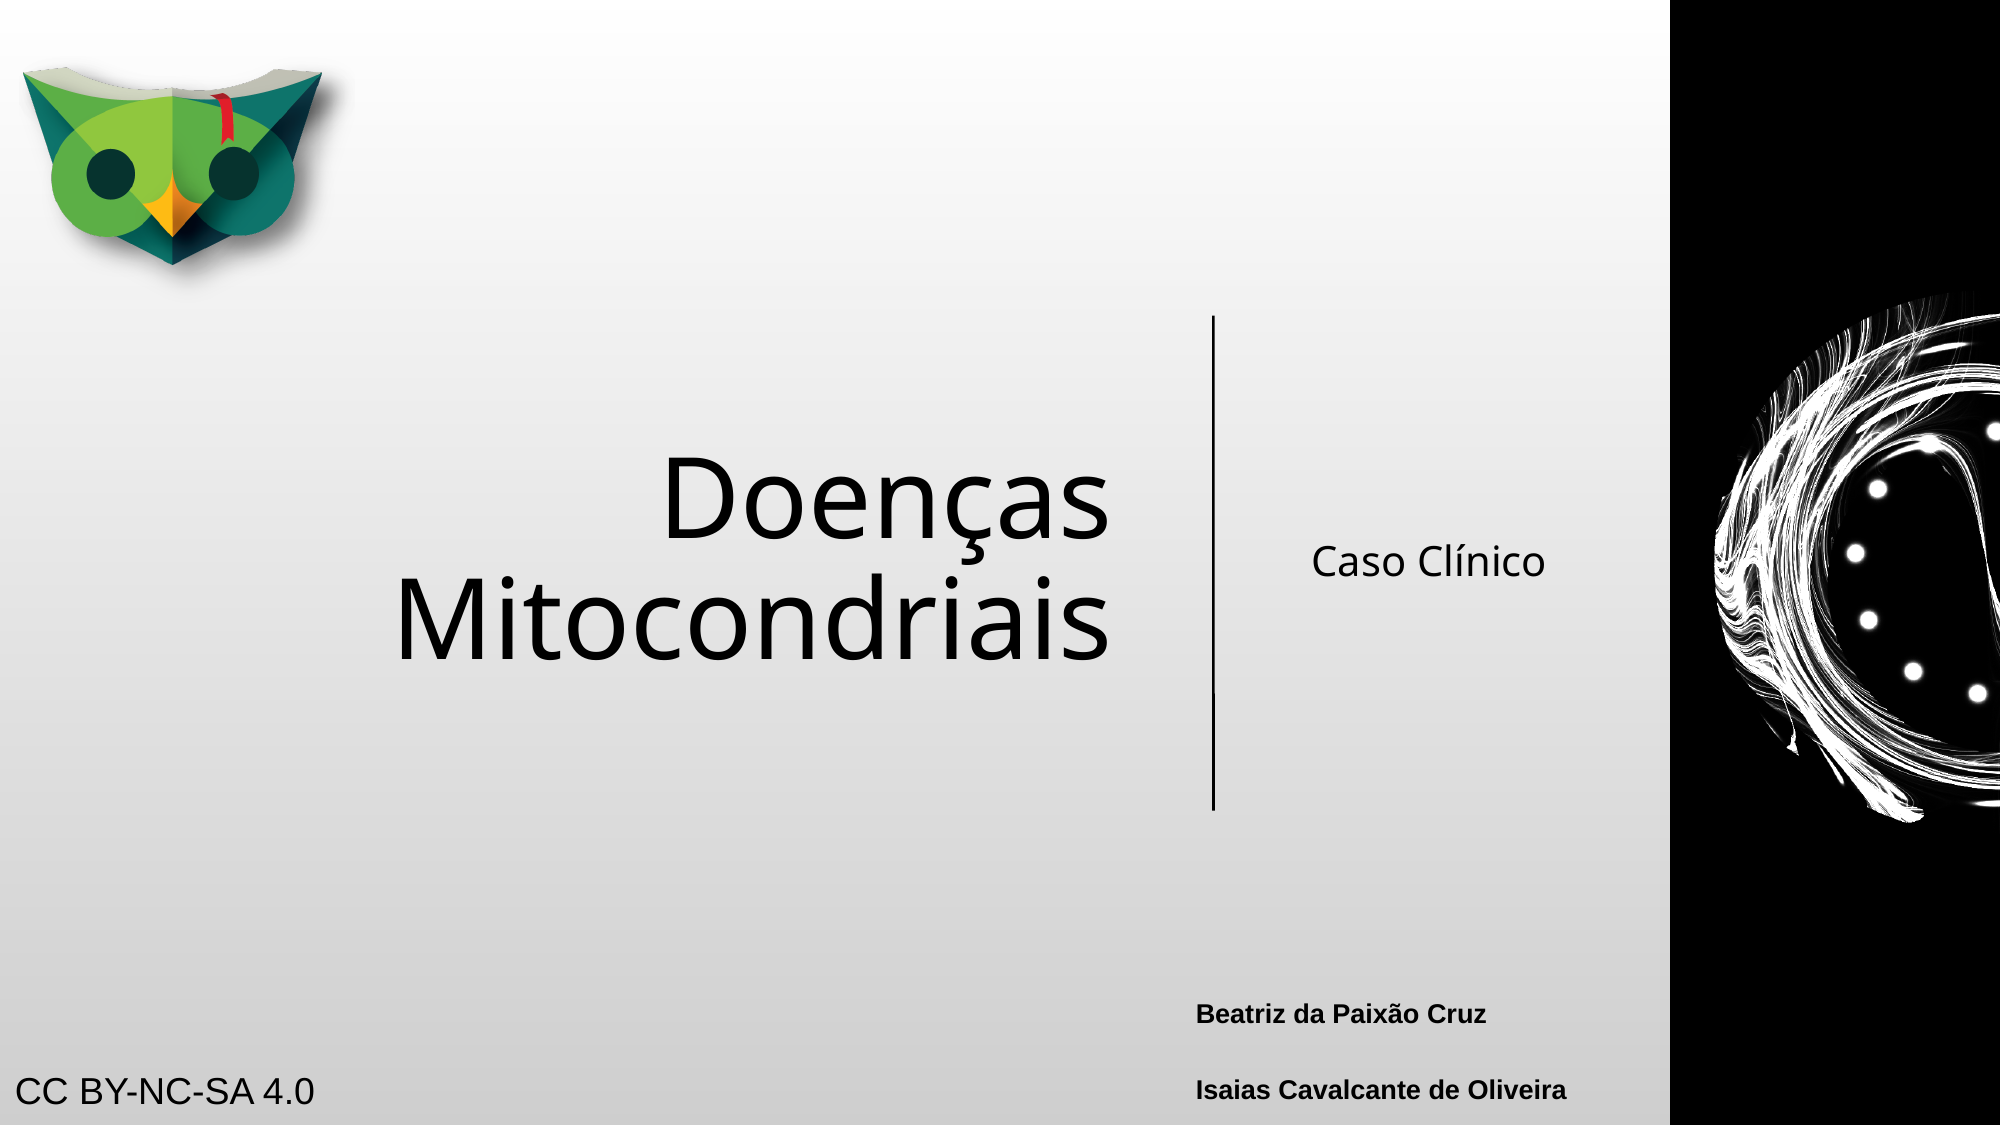

# Doenças Mitocondriais
Caso Clínico
Beatriz da Paixão Cruz
Isaias Cavalcante de Oliveira
CC BY-NC-SA 4.0